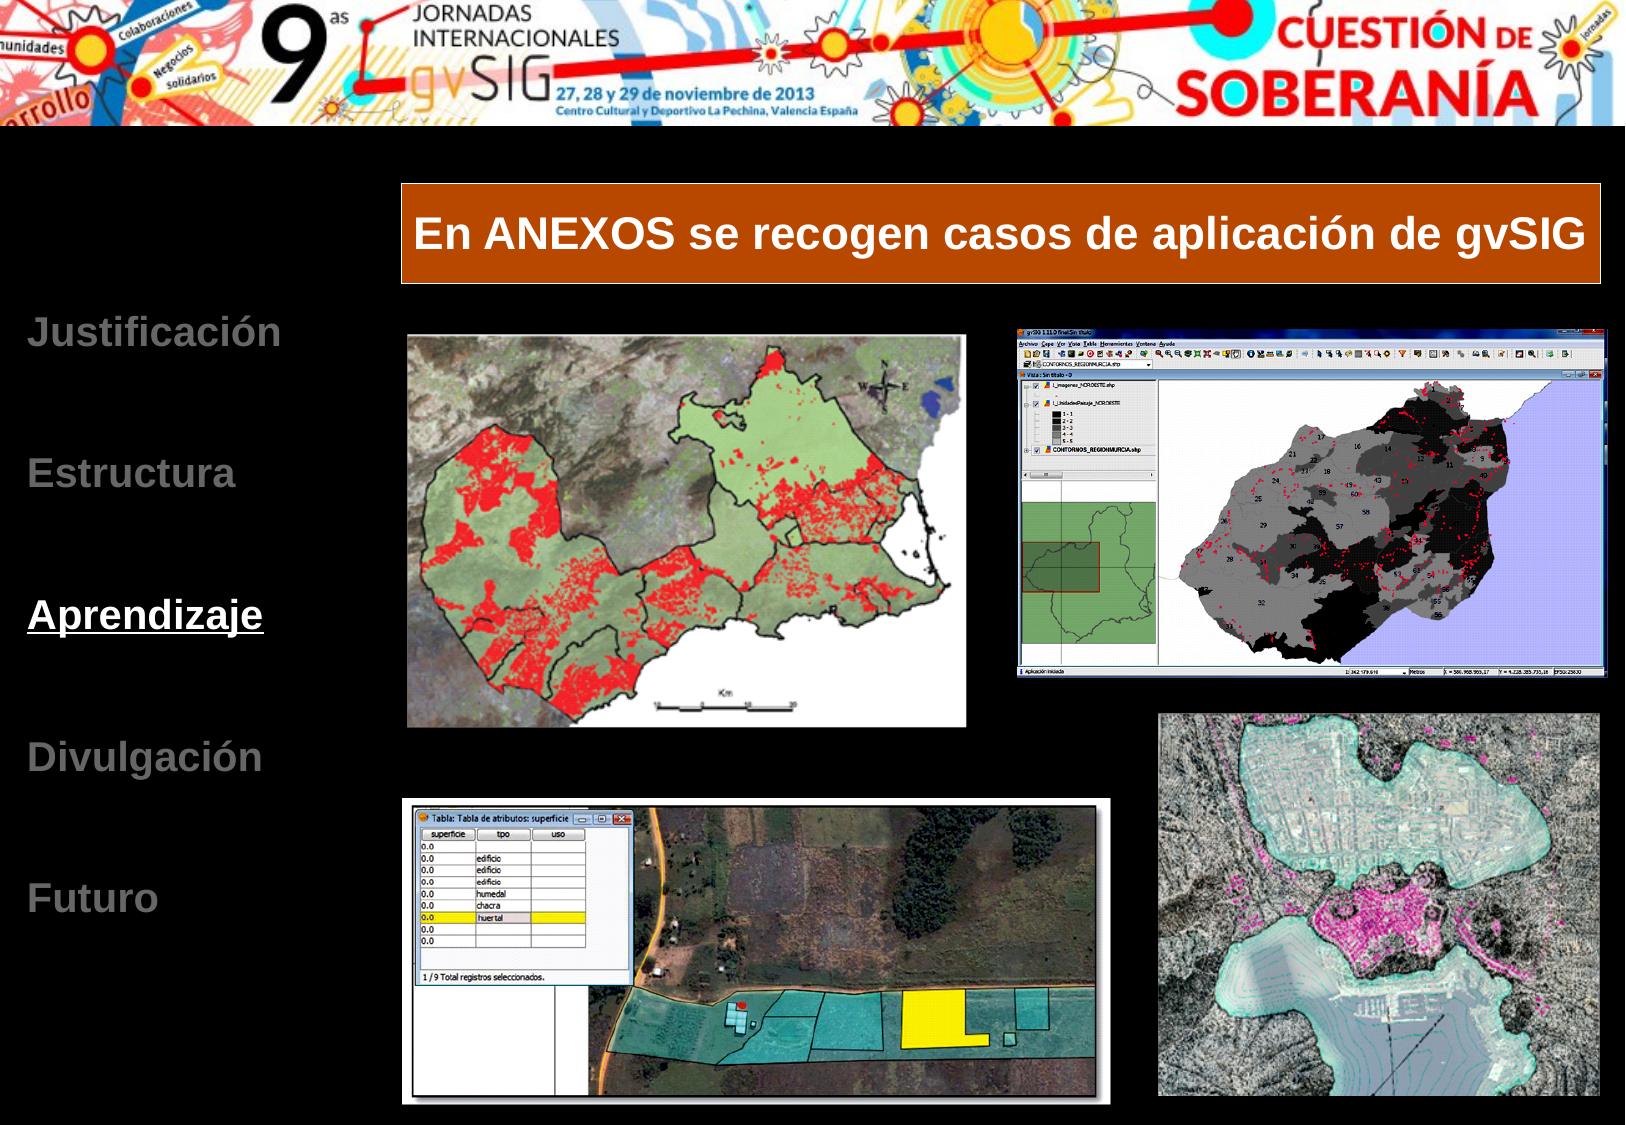

En ANEXOS se recogen casos de aplicación de gvSIG
Justificación
Estructura
Aprendizaje
Divulgación
Futuro